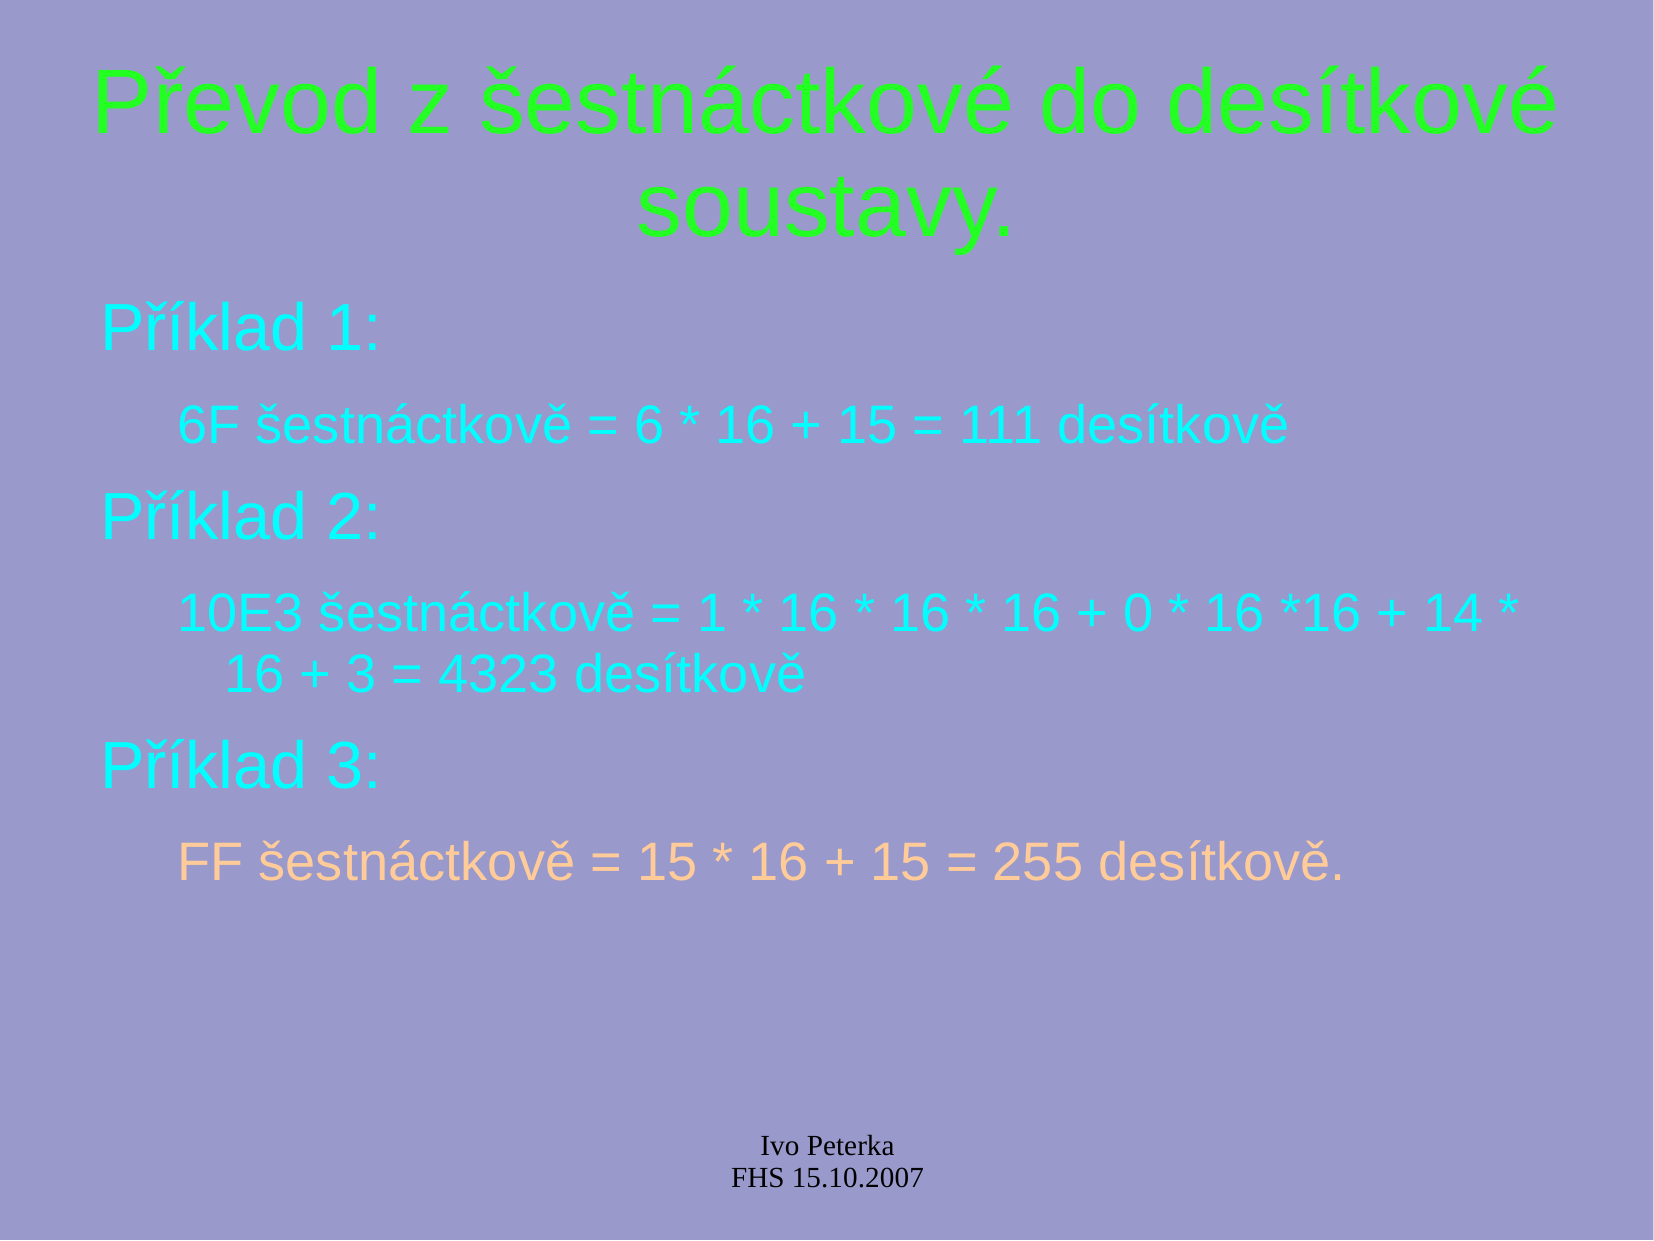

# Převod z šestnáctkové do desítkové soustavy.
Příklad 1:
6F šestnáctkově = 6 * 16 + 15 = 111 desítkově
Příklad 2:
10E3 šestnáctkově = 1 * 16 * 16 * 16 + 0 * 16 *16 + 14 * 16 + 3 = 4323 desítkově
Příklad 3:
FF šestnáctkově = 15 * 16 + 15 = 255 desítkově.